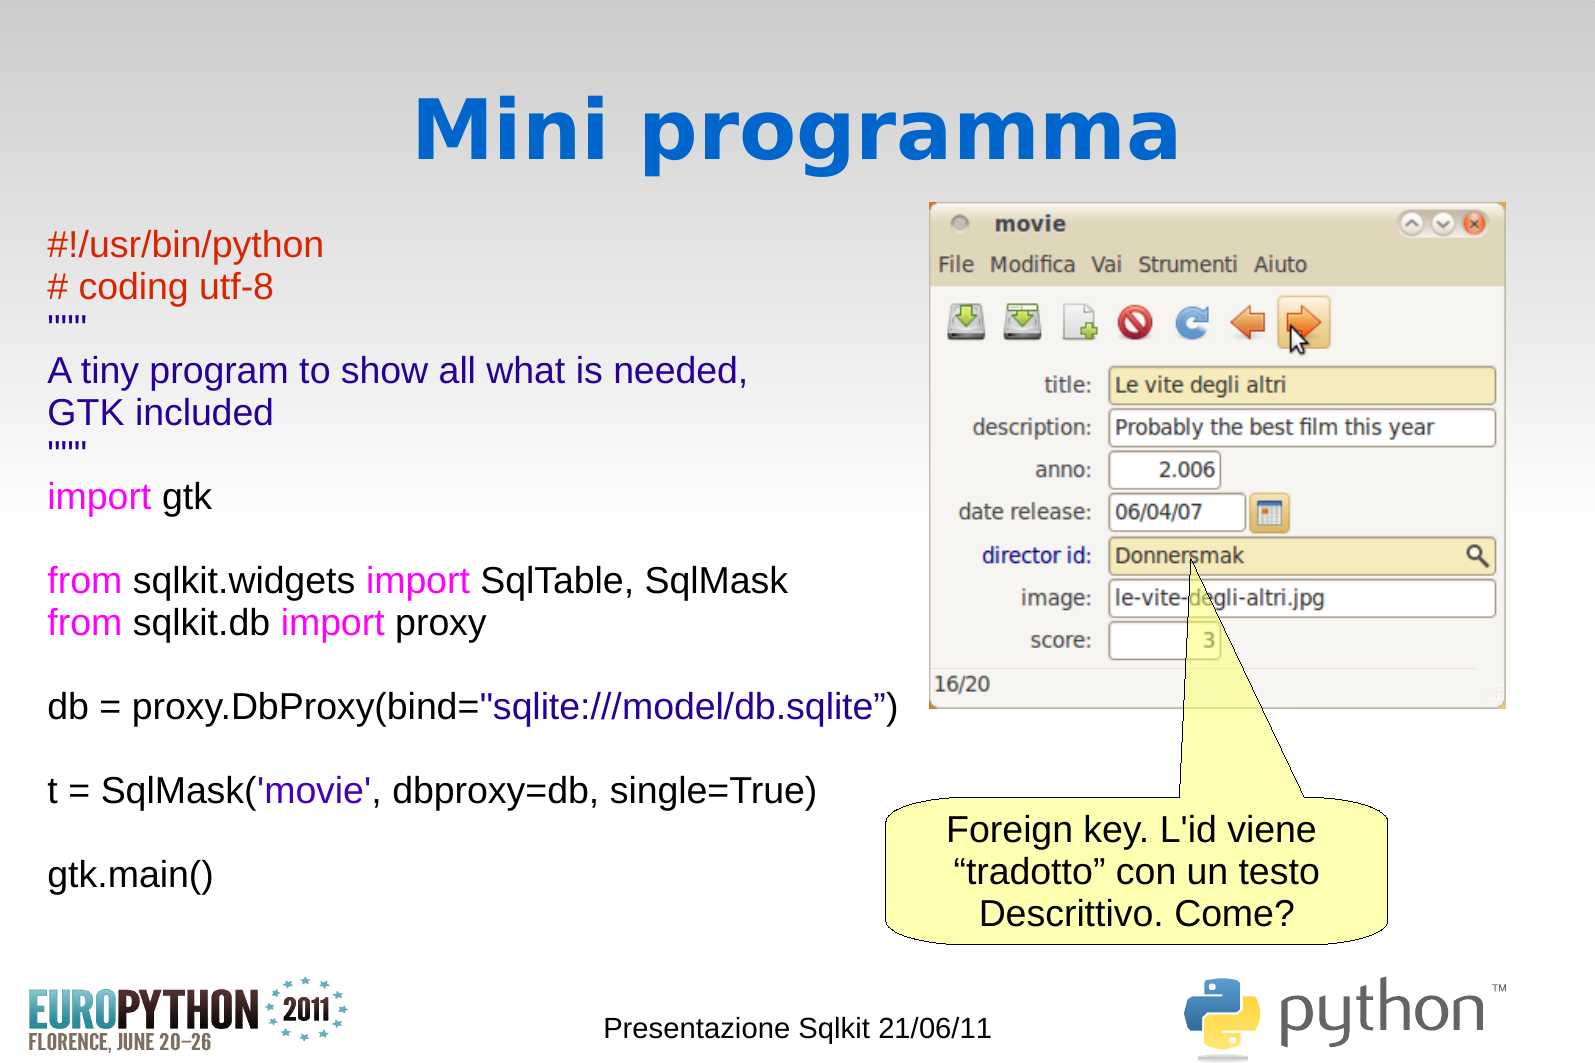

# Mini programma
#!/usr/bin/python
# coding utf-8
"""
A tiny program to show all what is needed,
GTK included
"""
import gtk
from sqlkit.widgets import SqlTable, SqlMask
from sqlkit.db import proxy
db = proxy.DbProxy(bind="sqlite:///model/db.sqlite”)
t = SqlMask('movie', dbproxy=db, single=True)
gtk.main()
Foreign key. L'id viene
“tradotto” con un testo
Descrittivo. Come?